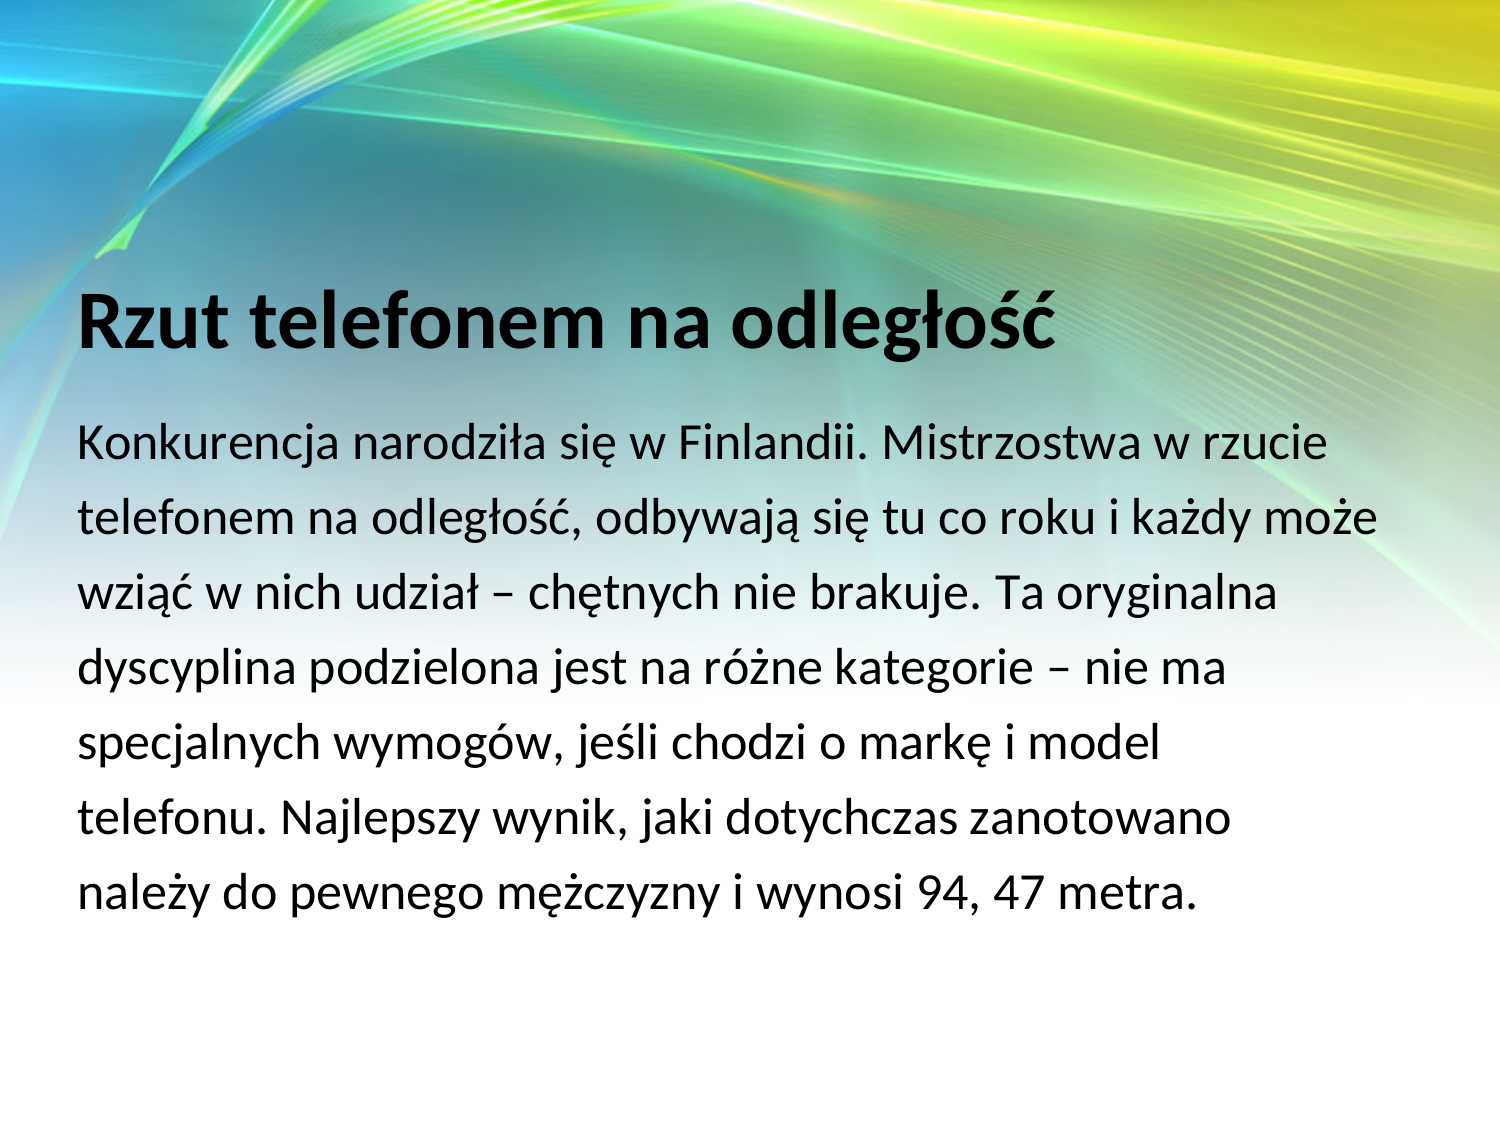

Rzut telefonem na odległość
Konkurencja narodziła się w Finlandii. Mistrzostwa w rzucie telefonem na odległość, odbywają się tu co roku i każdy może wziąć w nich udział – chętnych nie brakuje. Ta oryginalna dyscyplina podzielona jest na różne kategorie – nie ma specjalnych wymogów, jeśli chodzi o markę i model telefonu. Najlepszy wynik, jaki dotychczas zanotowano
należy do pewnego mężczyzny i wynosi 94, 47 metra.